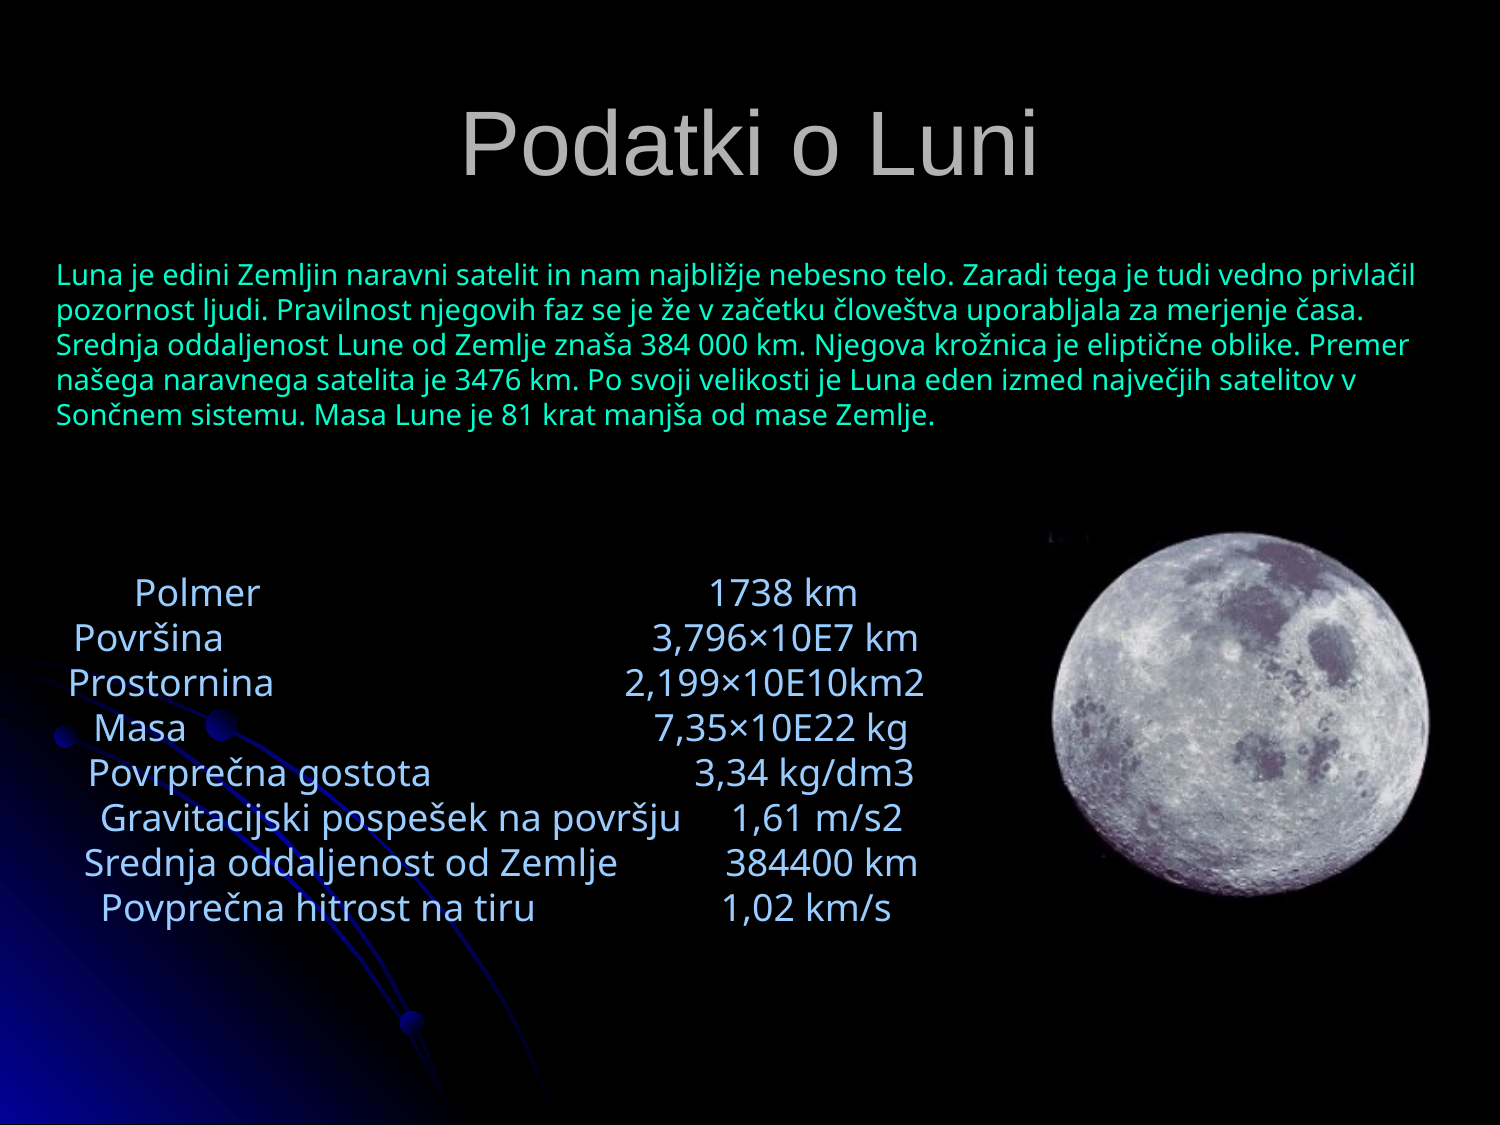

# Podatki o Luni
Luna je edini Zemljin naravni satelit in nam najbližje nebesno telo. Zaradi tega je tudi vedno privlačil pozornost ljudi. Pravilnost njegovih faz se je že v začetku človeštva uporabljala za merjenje časa. Srednja oddaljenost Lune od Zemlje znaša 384 000 km. Njegova krožnica je eliptične oblike. Premer našega naravnega satelita je 3476 km. Po svoji velikosti je Luna eden izmed največjih satelitov v Sončnem sistemu. Masa Lune je 81 krat manjša od mase Zemlje.
Polmer                                              1738 km
Površina                                            3,796×10E7 km
Prostornina                                    2,199×10E10km2
Masa                                                7,35×10E22 kg Povrprečna gostota                           3,34 kg/dm3 Gravitacijski pospešek na površju     1,61 m/s2 Srednja oddaljenost od Zemlje           384400 km Povprečna hitrost na tiru                   1,02 km/s